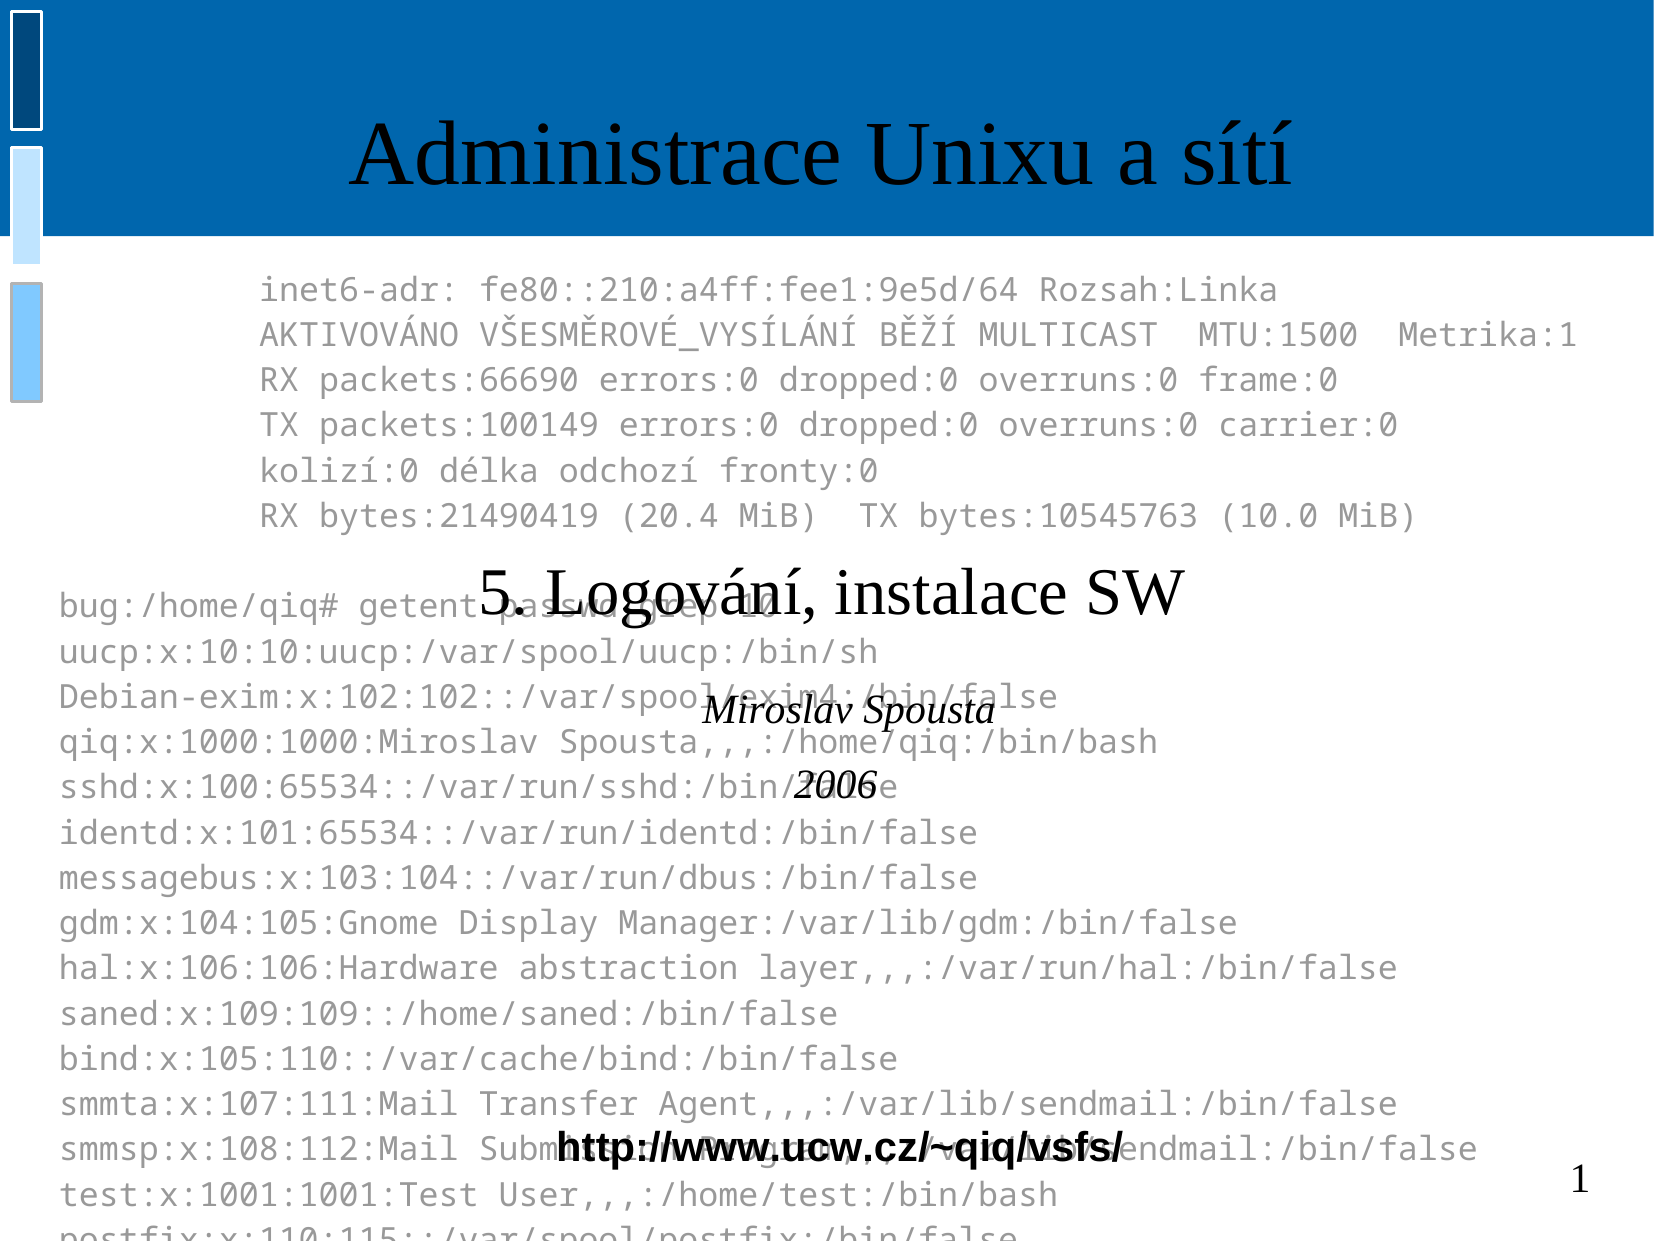

# Administrace Unixu a sítí
 inet6-adr: fe80::210:a4ff:fee1:9e5d/64 Rozsah:Linka
 AKTIVOVÁNO VŠESMĚROVÉ_VYSÍLÁNÍ BĚŽÍ MULTICAST MTU:1500 Metrika:1
 RX packets:66690 errors:0 dropped:0 overruns:0 frame:0
 TX packets:100149 errors:0 dropped:0 overruns:0 carrier:0
 kolizí:0 délka odchozí fronty:0
 RX bytes:21490419 (20.4 MiB) TX bytes:10545763 (10.0 MiB)
bug:/home/qiq# getent passwd|grep 10
uucp:x:10:10:uucp:/var/spool/uucp:/bin/sh
Debian-exim:x:102:102::/var/spool/exim4:/bin/false
qiq:x:1000:1000:Miroslav Spousta,,,:/home/qiq:/bin/bash
sshd:x:100:65534::/var/run/sshd:/bin/false
identd:x:101:65534::/var/run/identd:/bin/false
messagebus:x:103:104::/var/run/dbus:/bin/false
gdm:x:104:105:Gnome Display Manager:/var/lib/gdm:/bin/false
hal:x:106:106:Hardware abstraction layer,,,:/var/run/hal:/bin/false
saned:x:109:109::/home/saned:/bin/false
bind:x:105:110::/var/cache/bind:/bin/false
smmta:x:107:111:Mail Transfer Agent,,,:/var/lib/sendmail:/bin/false
smmsp:x:108:112:Mail Submission Program,,,:/var/lib/sendmail:/bin/false
test:x:1001:1001:Test User,,,:/home/test:/bin/bash
postfix:x:110:115::/var/spool/postfix:/bin/false
5. Logování, instalace SW
Miroslav Spousta
2006
http://www.ucw.cz/~qiq/vsfs/